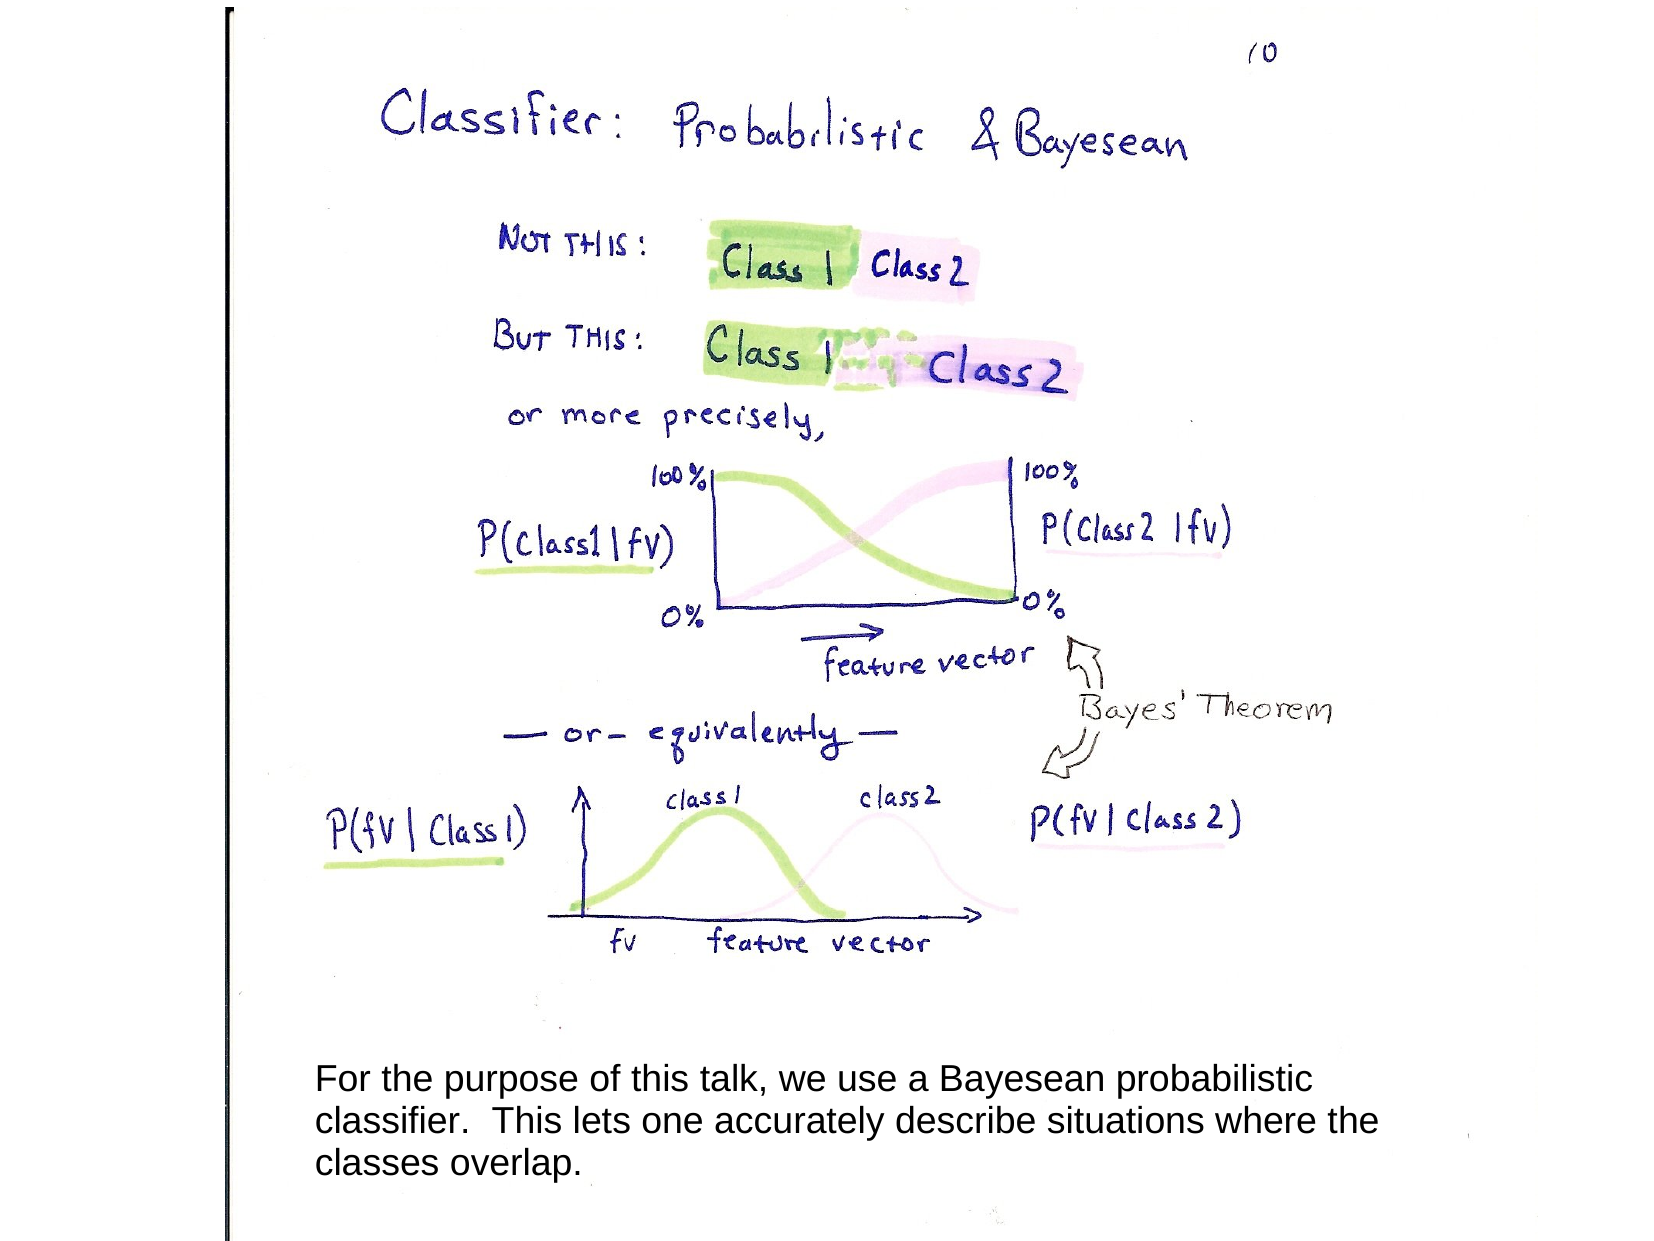

For the purpose of this talk, we use a Bayesean probabilistic classifier. This lets one accurately describe situations where the classes overlap.